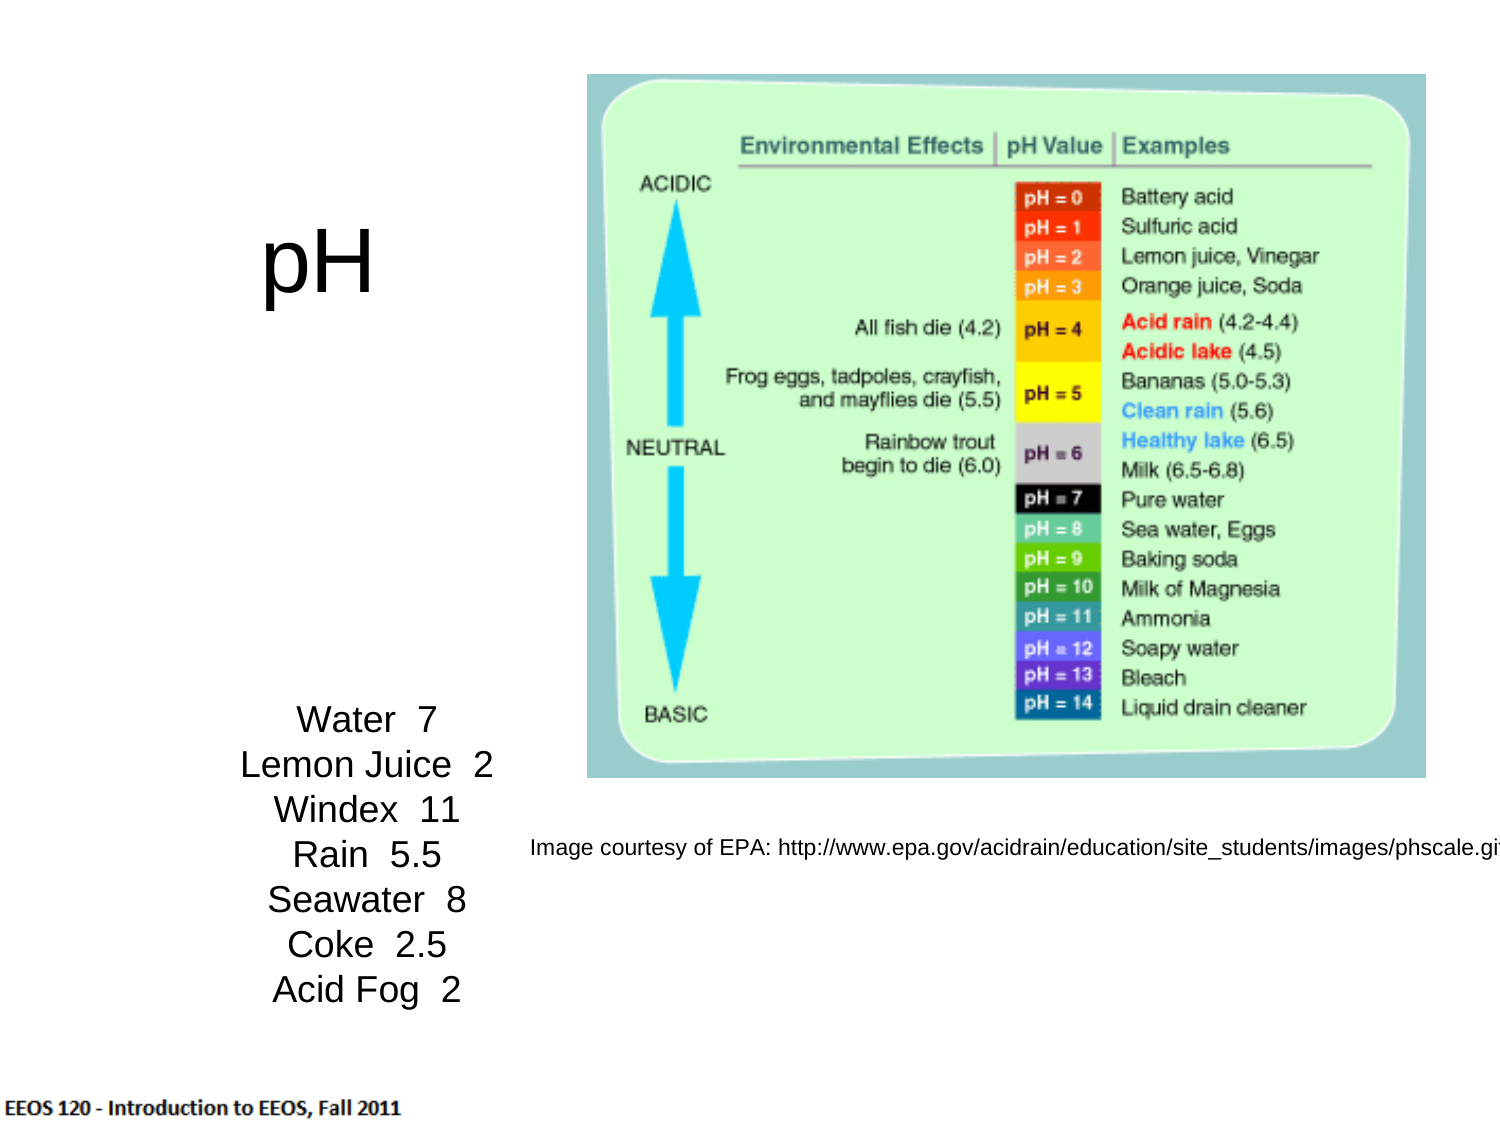

# pH
Water 7
Lemon Juice 2
Windex 11
Rain 5.5
Seawater 8
Coke 2.5
Acid Fog 2
Image courtesy of EPA: http://www.epa.gov/acidrain/education/site_students/images/phscale.gif